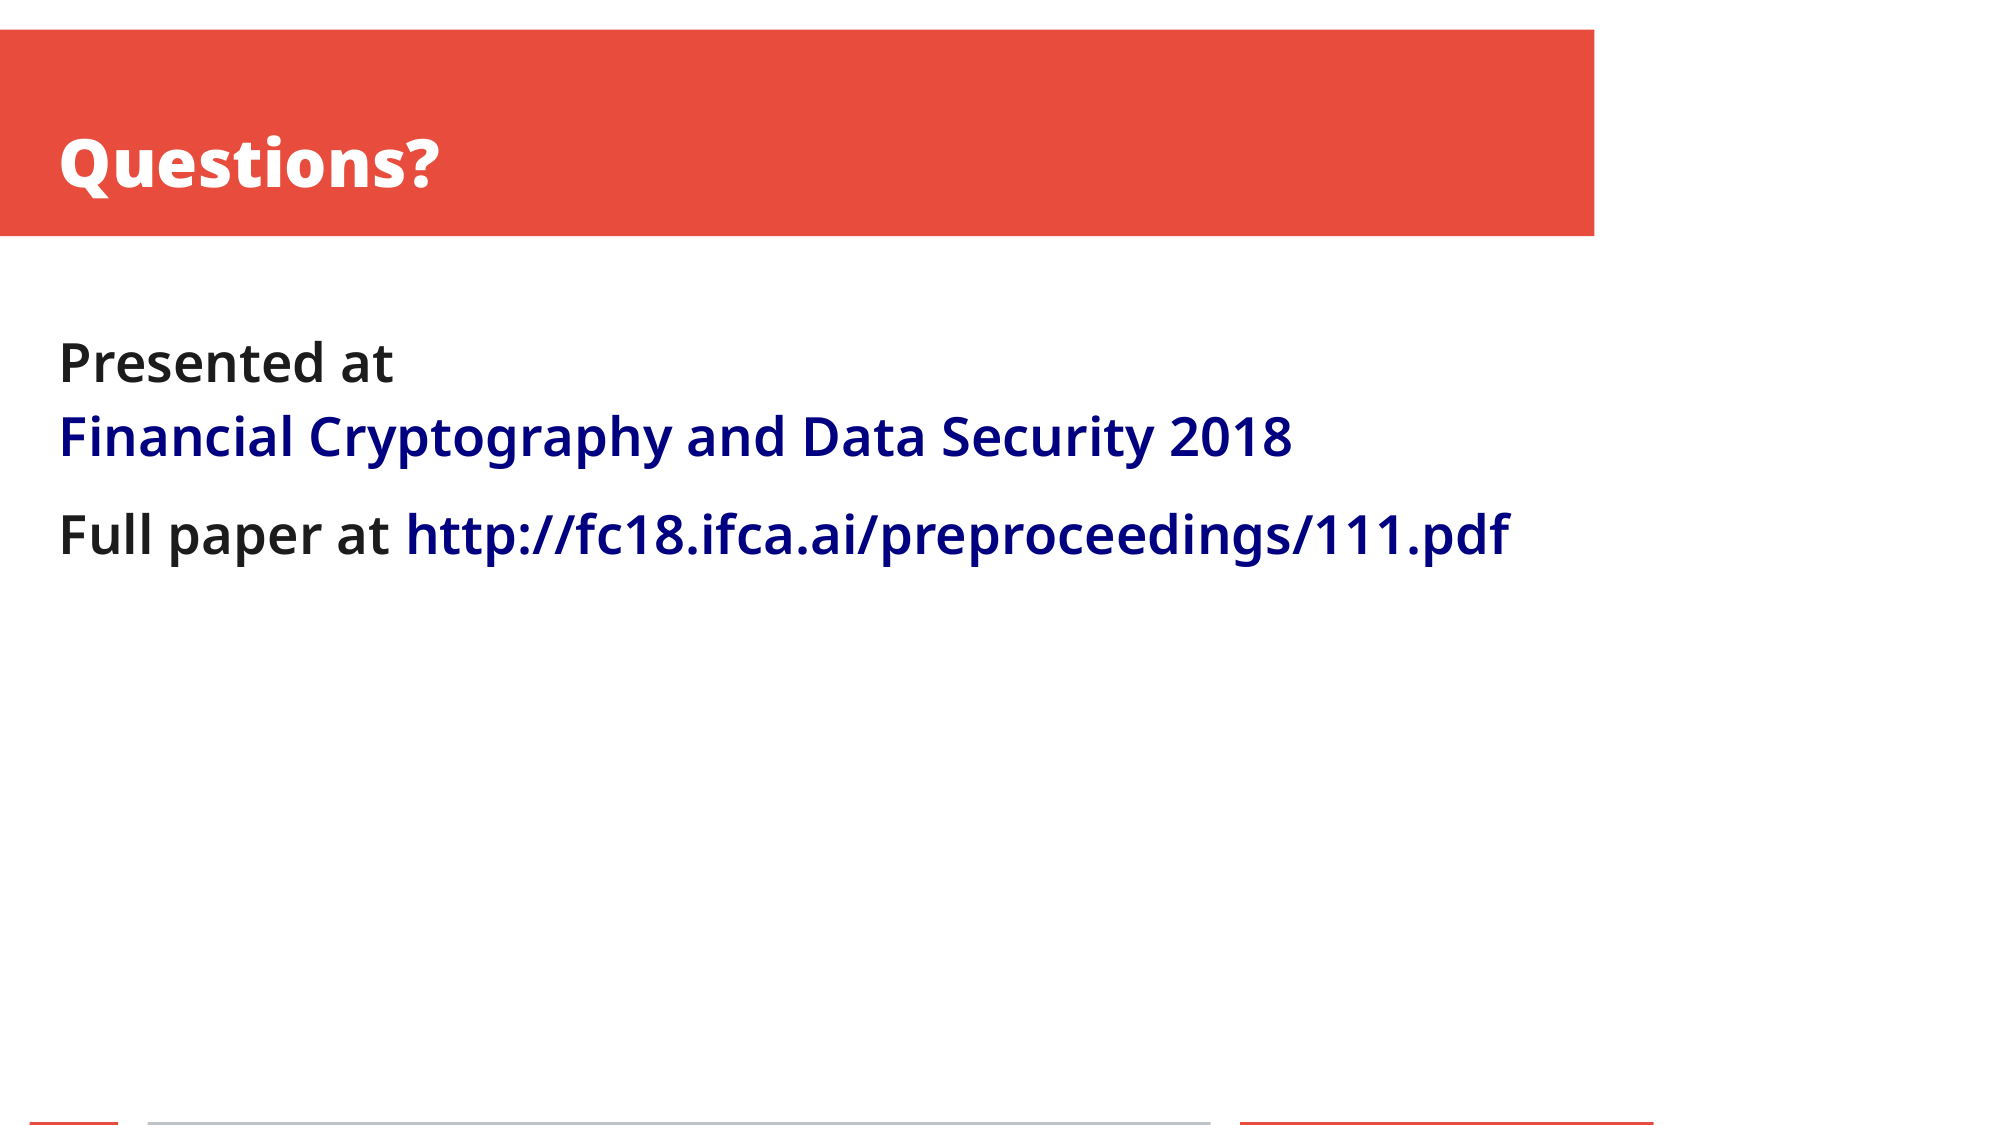

# Questions?
Presented at Financial Cryptography and Data Security 2018
Full paper at http://fc18.ifca.ai/preproceedings/111.pdf
22